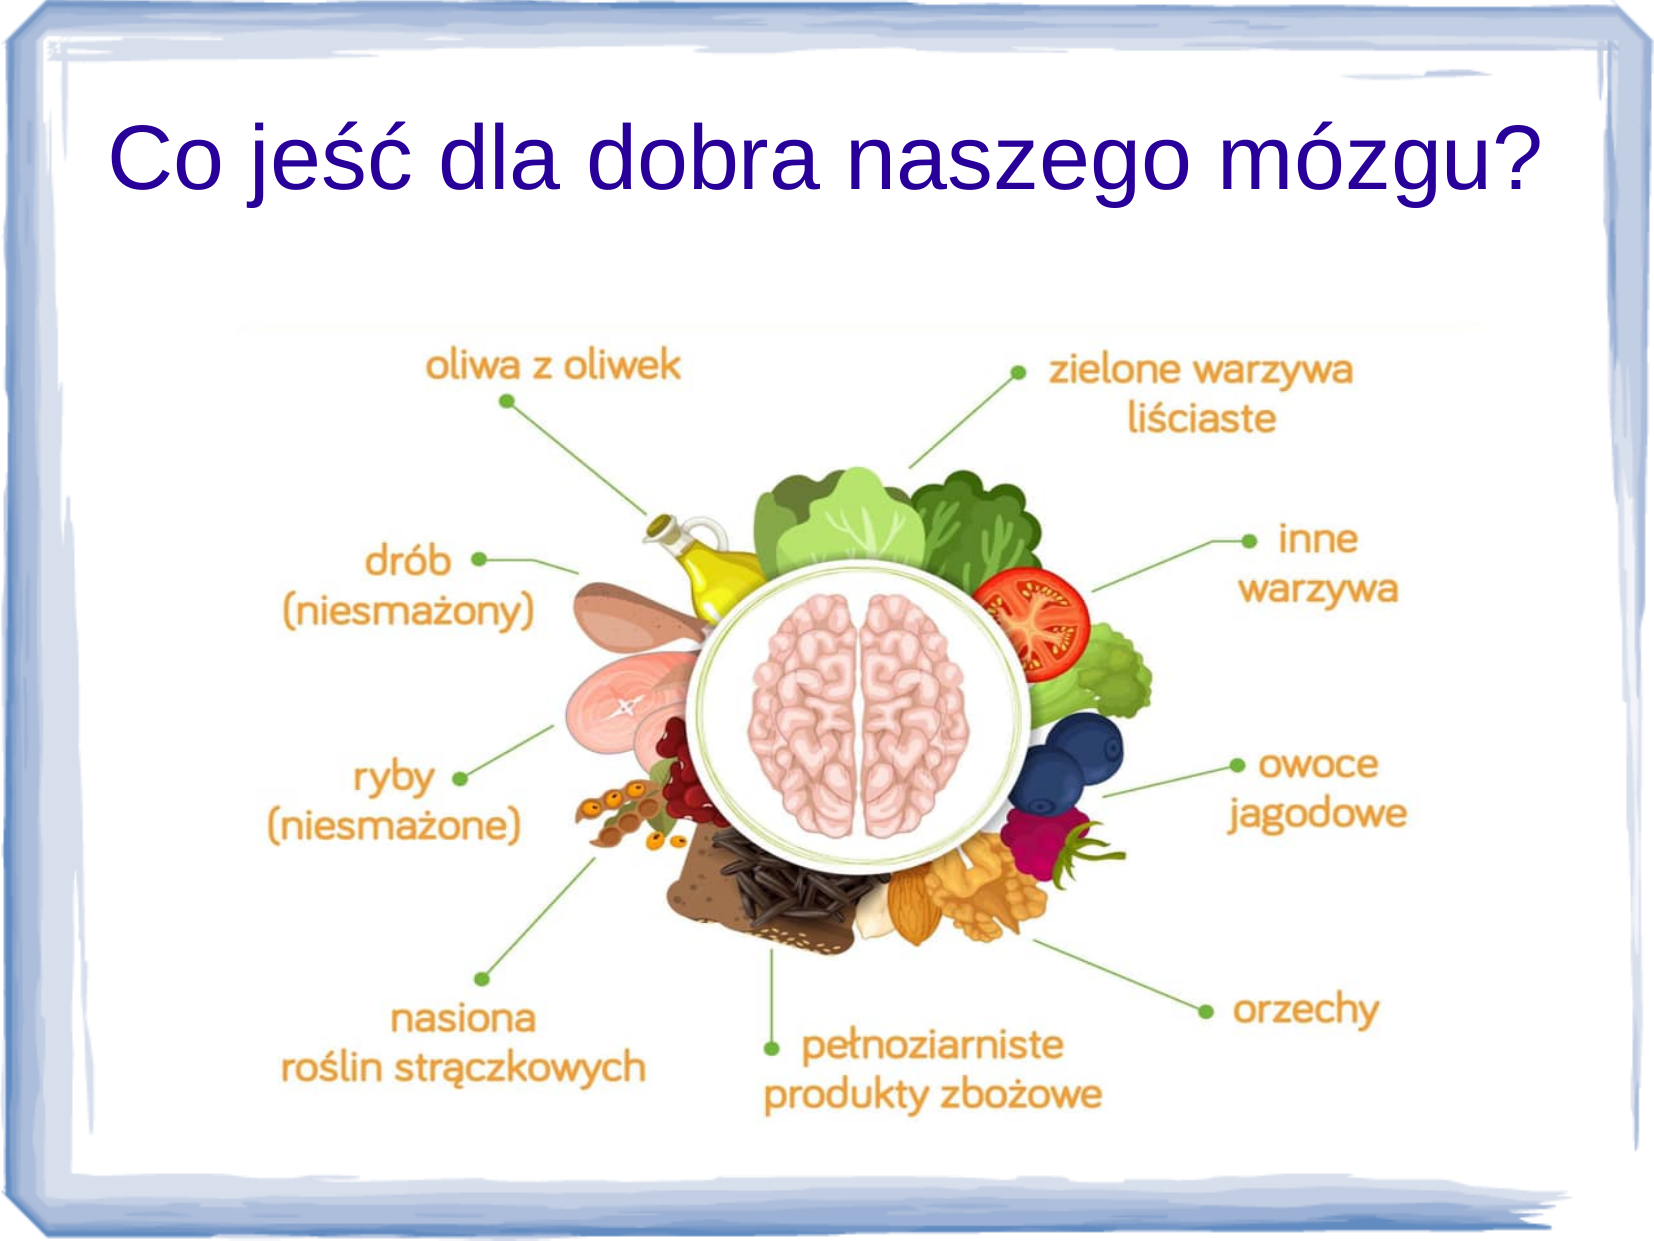

# Co jeść dla dobra naszego mózgu?